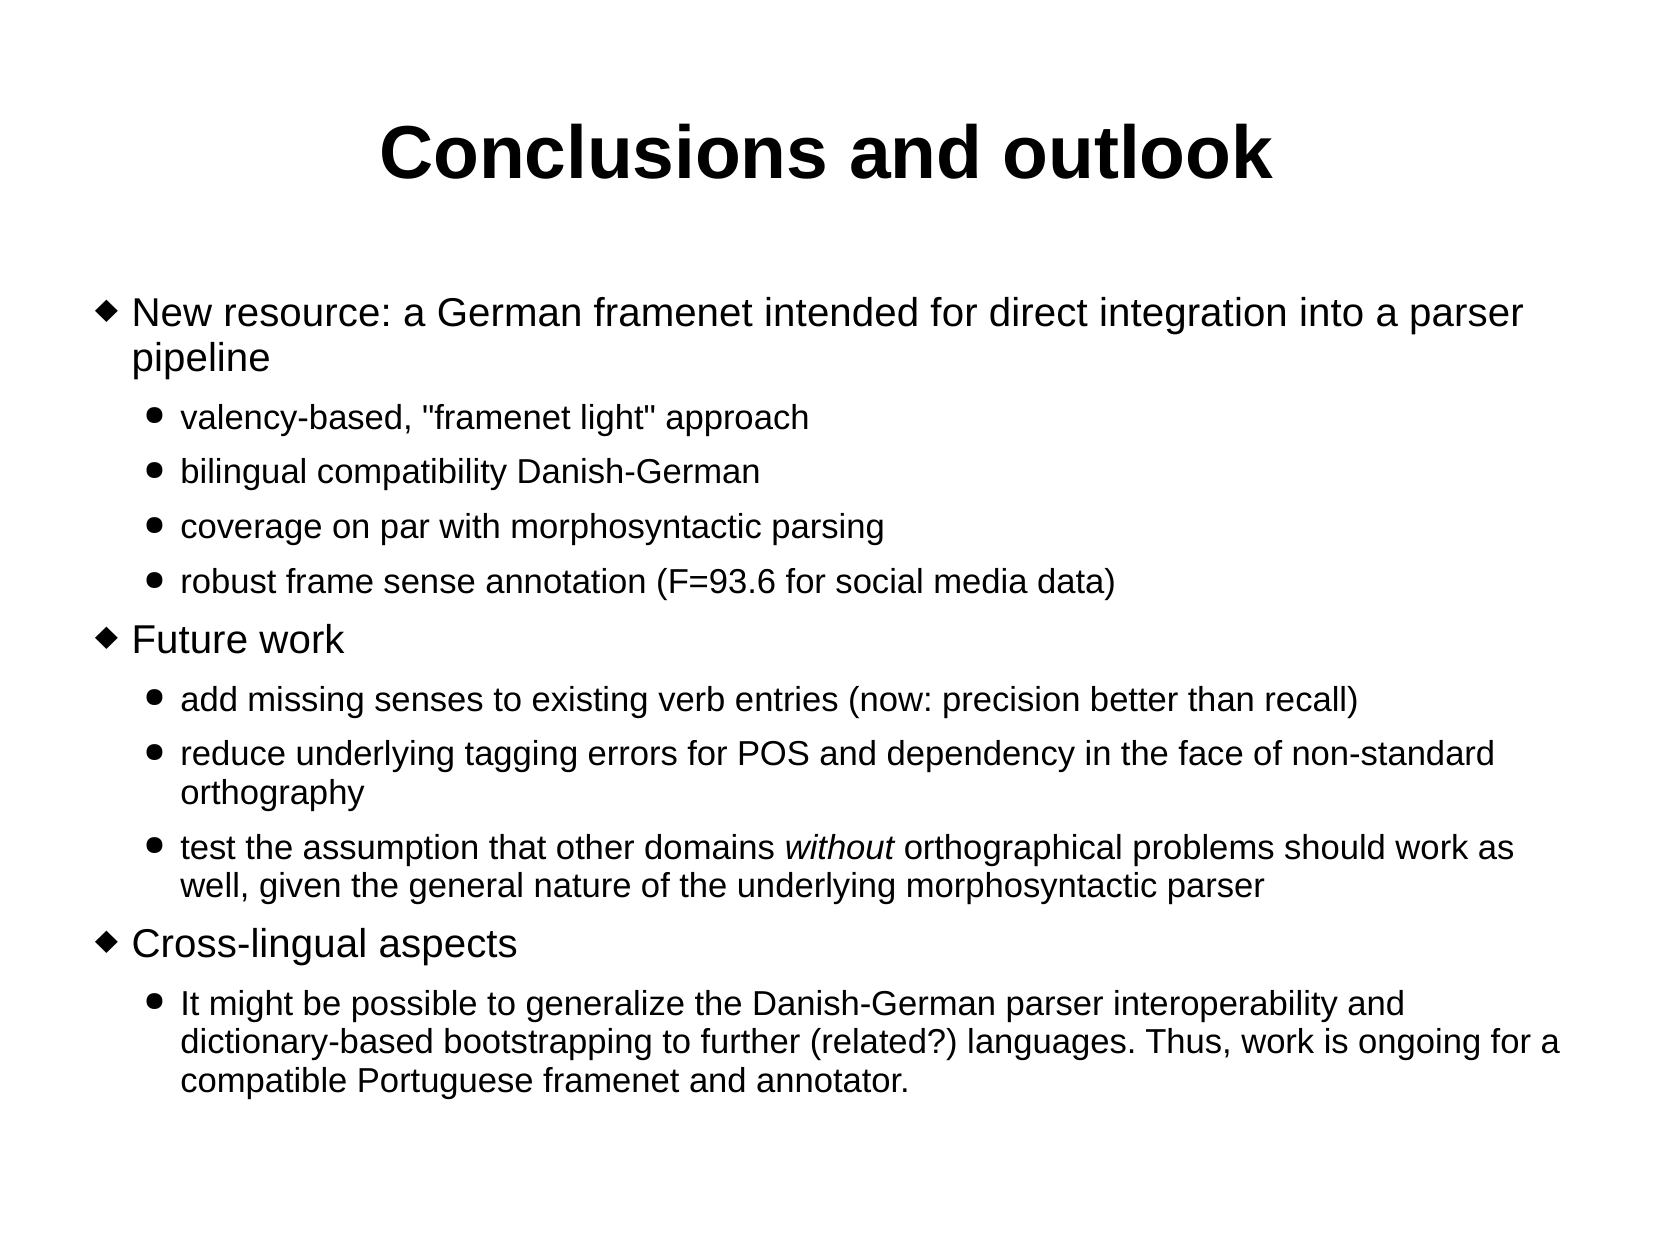

# Conclusions and outlook
New resource: a German framenet intended for direct integration into a parser pipeline
valency-based, "framenet light" approach
bilingual compatibility Danish-German
coverage on par with morphosyntactic parsing
robust frame sense annotation (F=93.6 for social media data)
Future work
add missing senses to existing verb entries (now: precision better than recall)
reduce underlying tagging errors for POS and dependency in the face of non-standard orthography
test the assumption that other domains without orthographical problems should work as well, given the general nature of the underlying morphosyntactic parser
Cross-lingual aspects
It might be possible to generalize the Danish-German parser interoperability and dictionary-based bootstrapping to further (related?) languages. Thus, work is ongoing for a compatible Portuguese framenet and annotator.